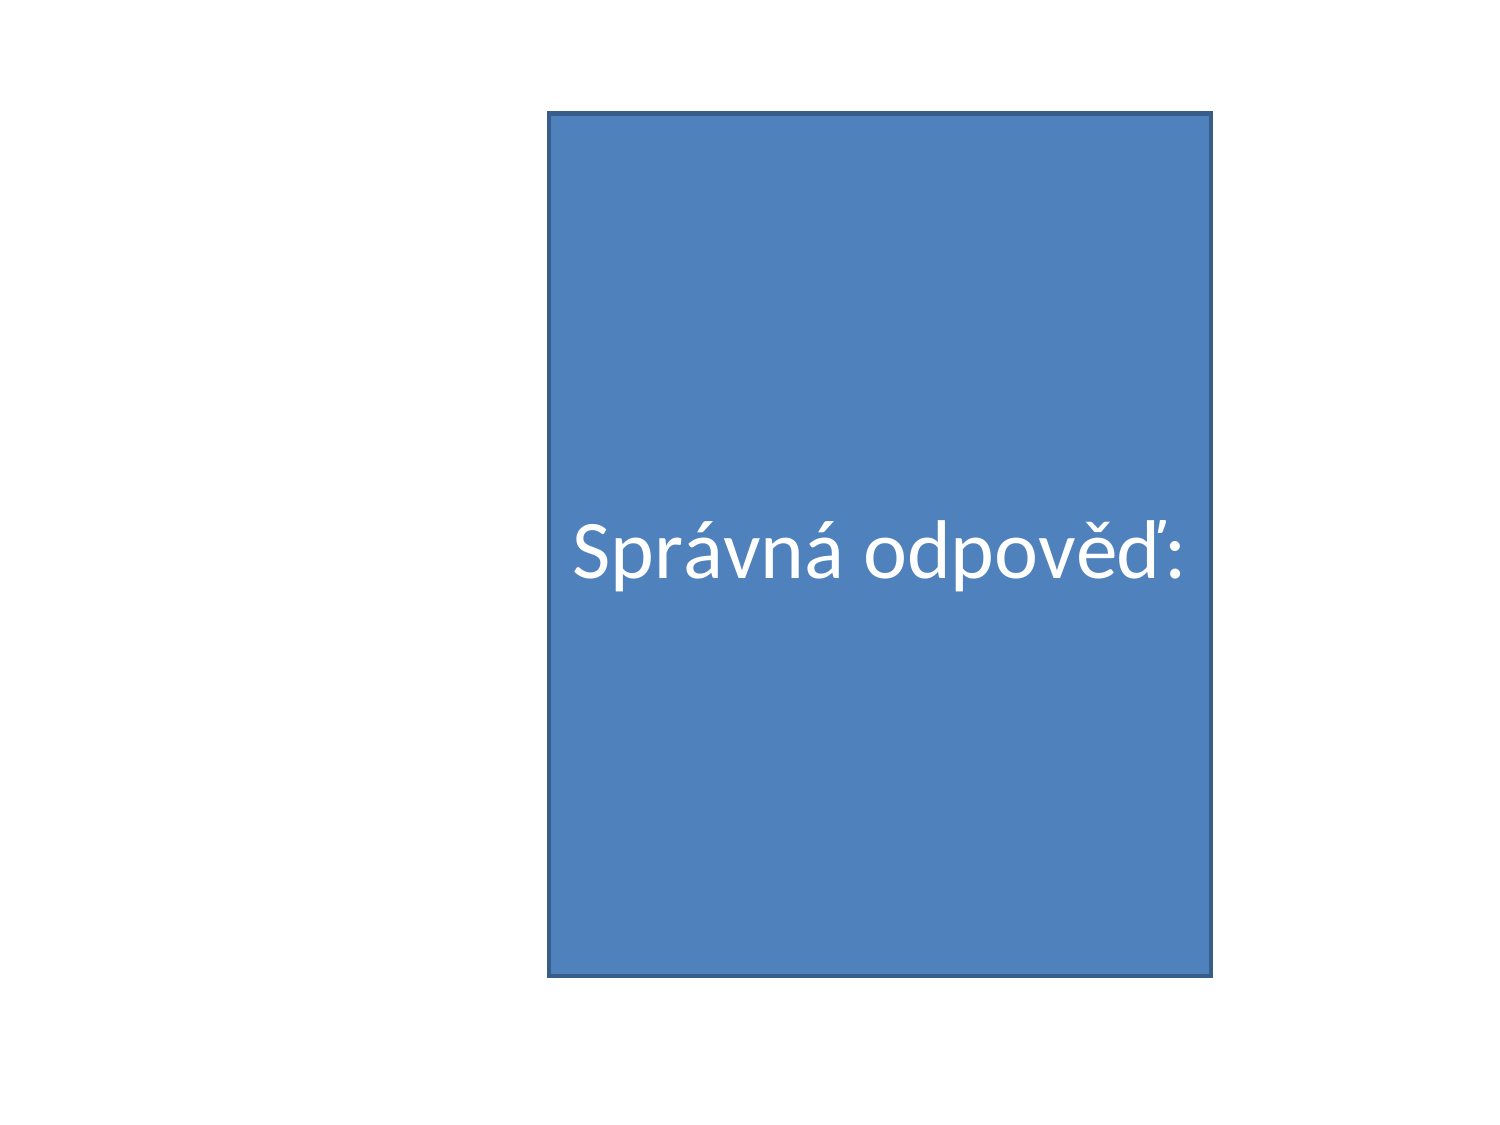

Hustota látky má značku
Správná odpověď:
(je to řecké písmeno ró).
Hustotu látky vypočítáme,
když hmotnost tělesa dělíme
jeho objemem.
 m
 V
=